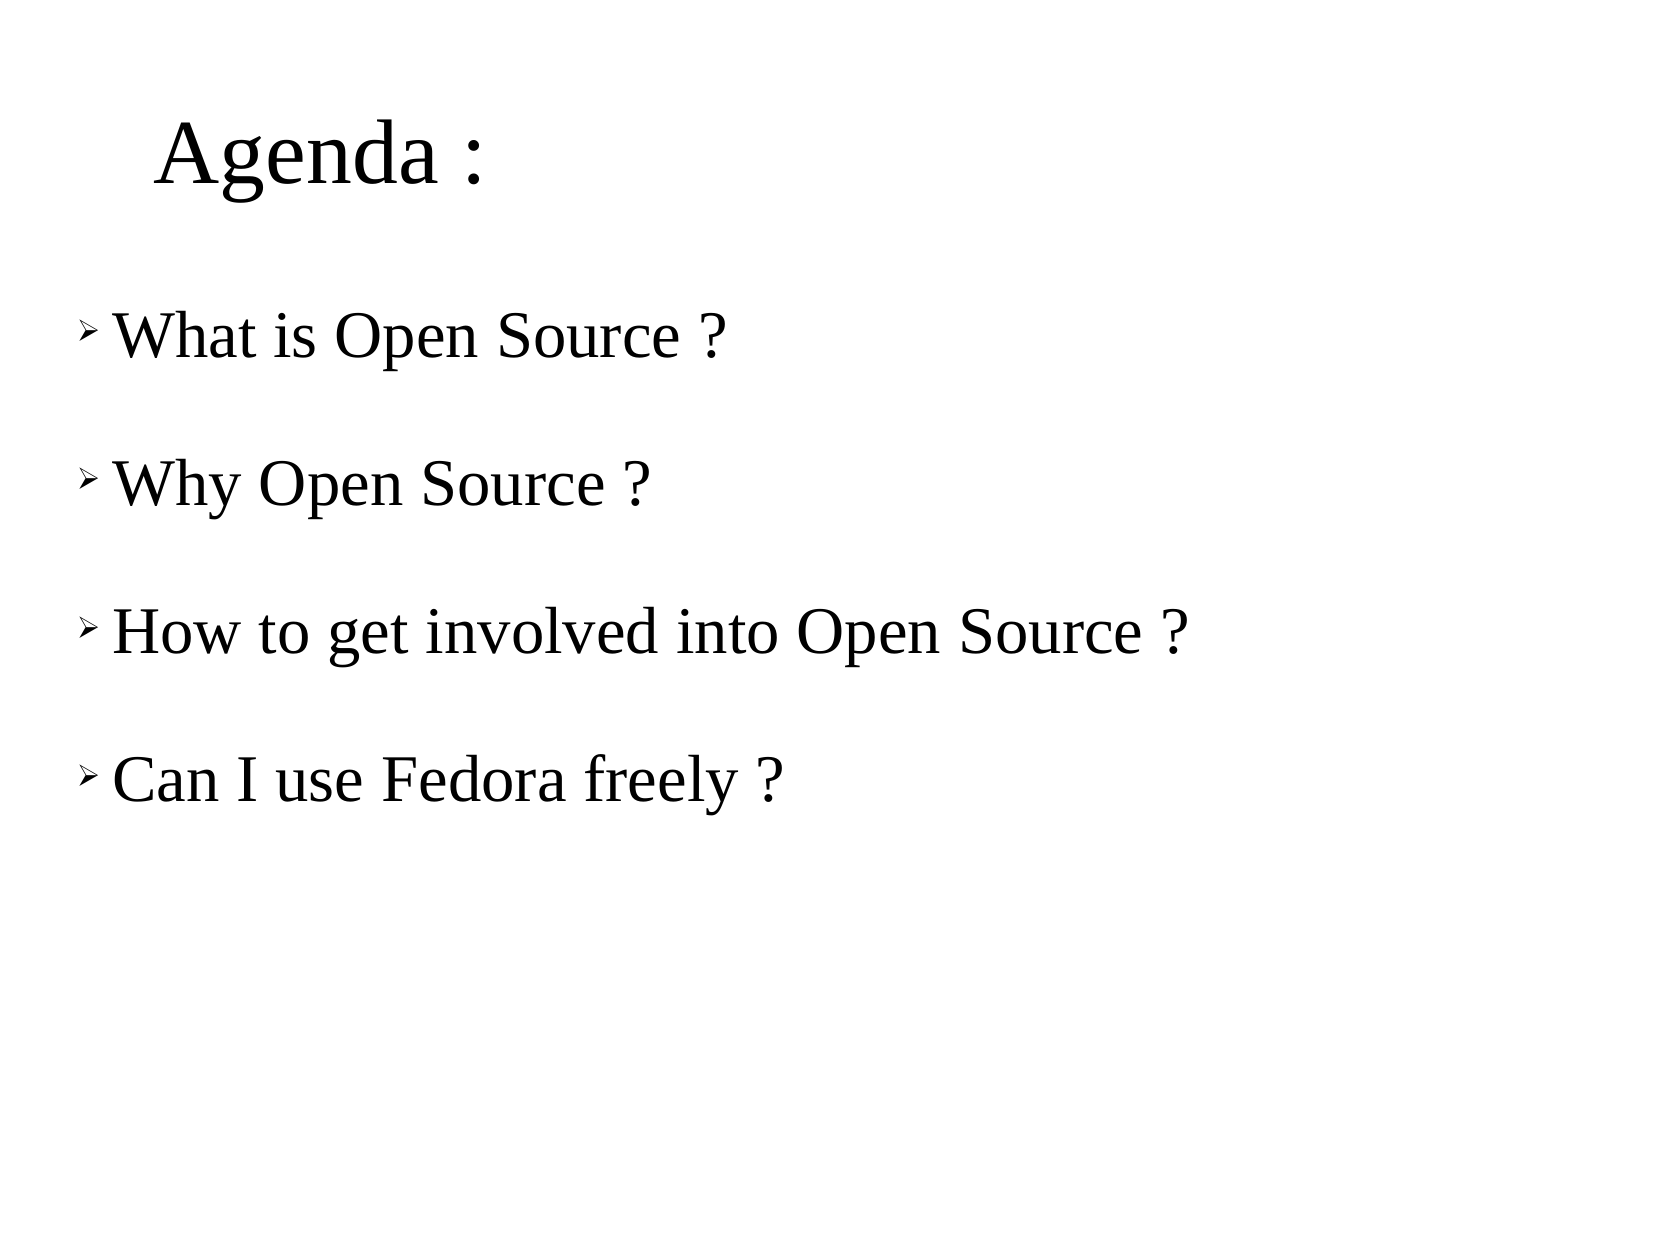

# Agenda :
What is Open Source ?
Why Open Source ?
How to get involved into Open Source ?
Can I use Fedora freely ?